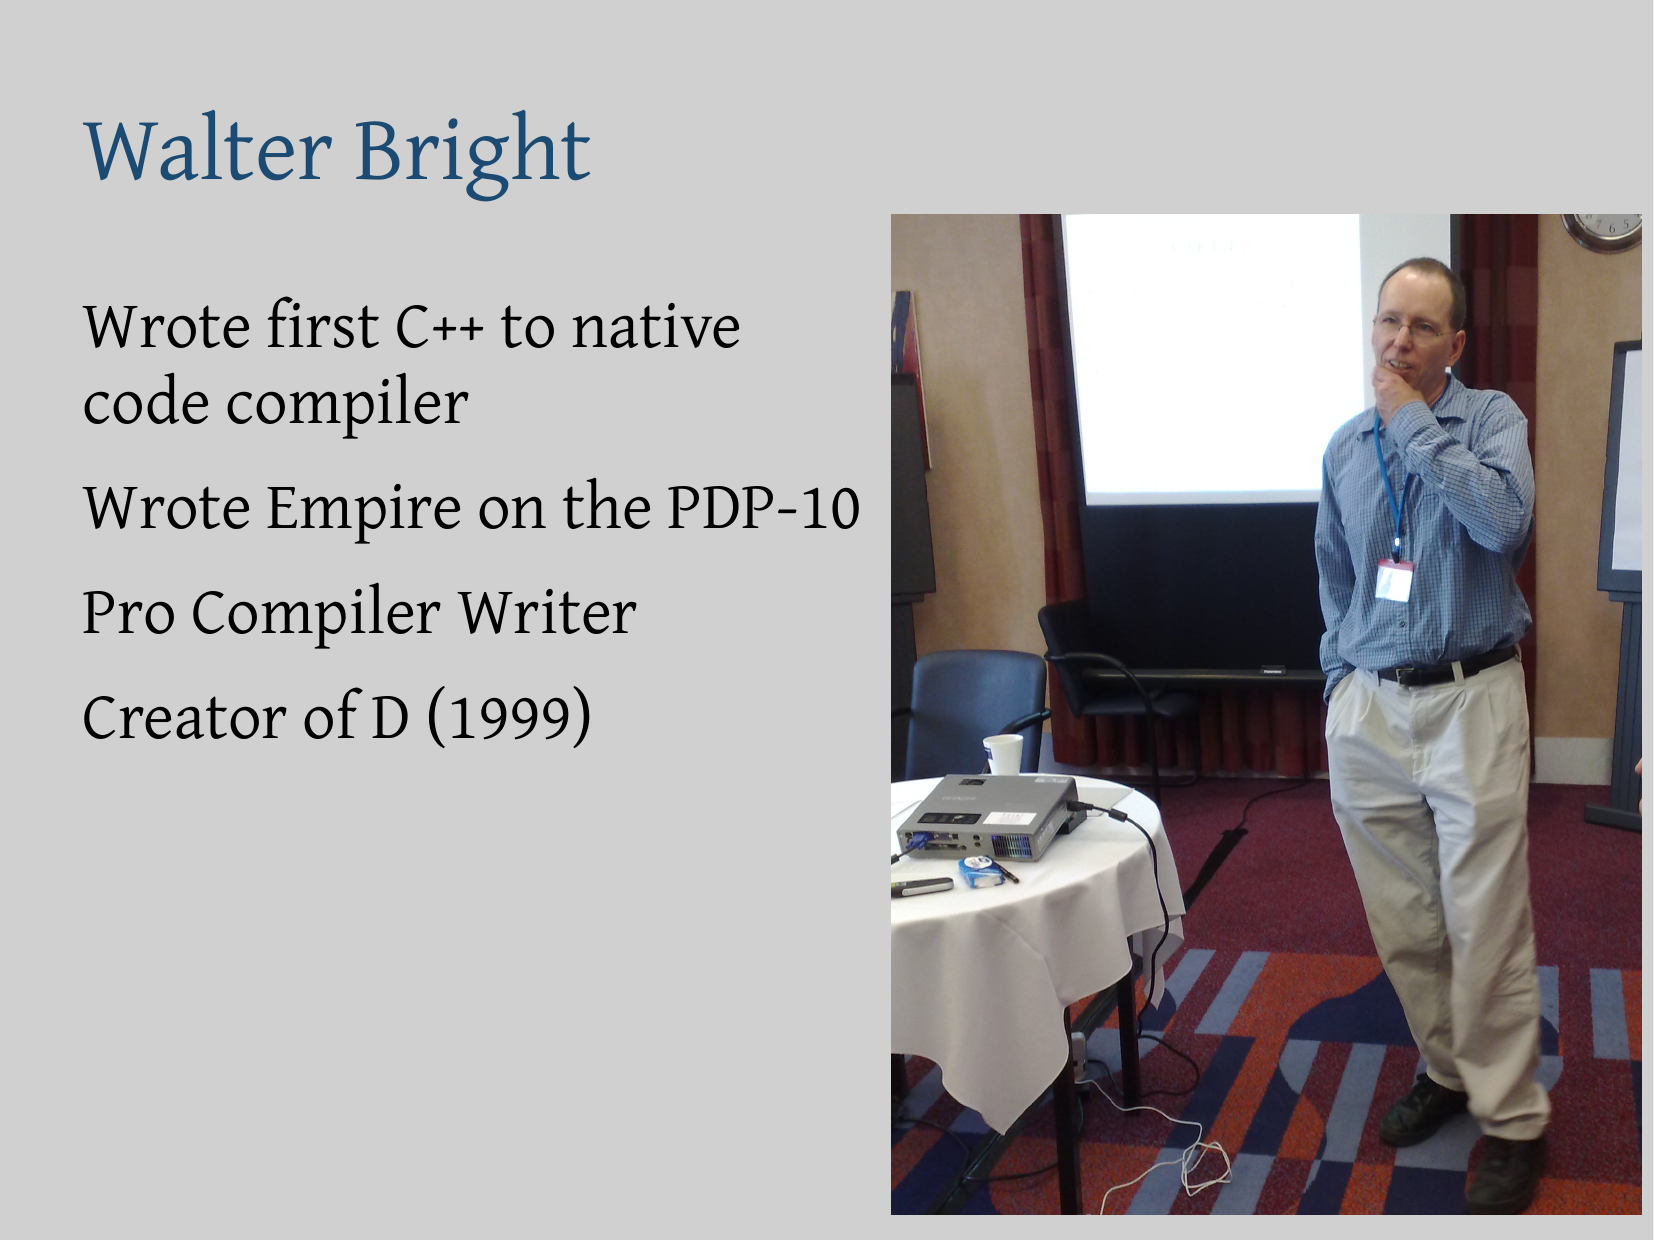

# Walter Bright
Wrote first C++ to native code compiler
Wrote Empire on the PDP-10
Pro Compiler Writer
Creator of D (1999)